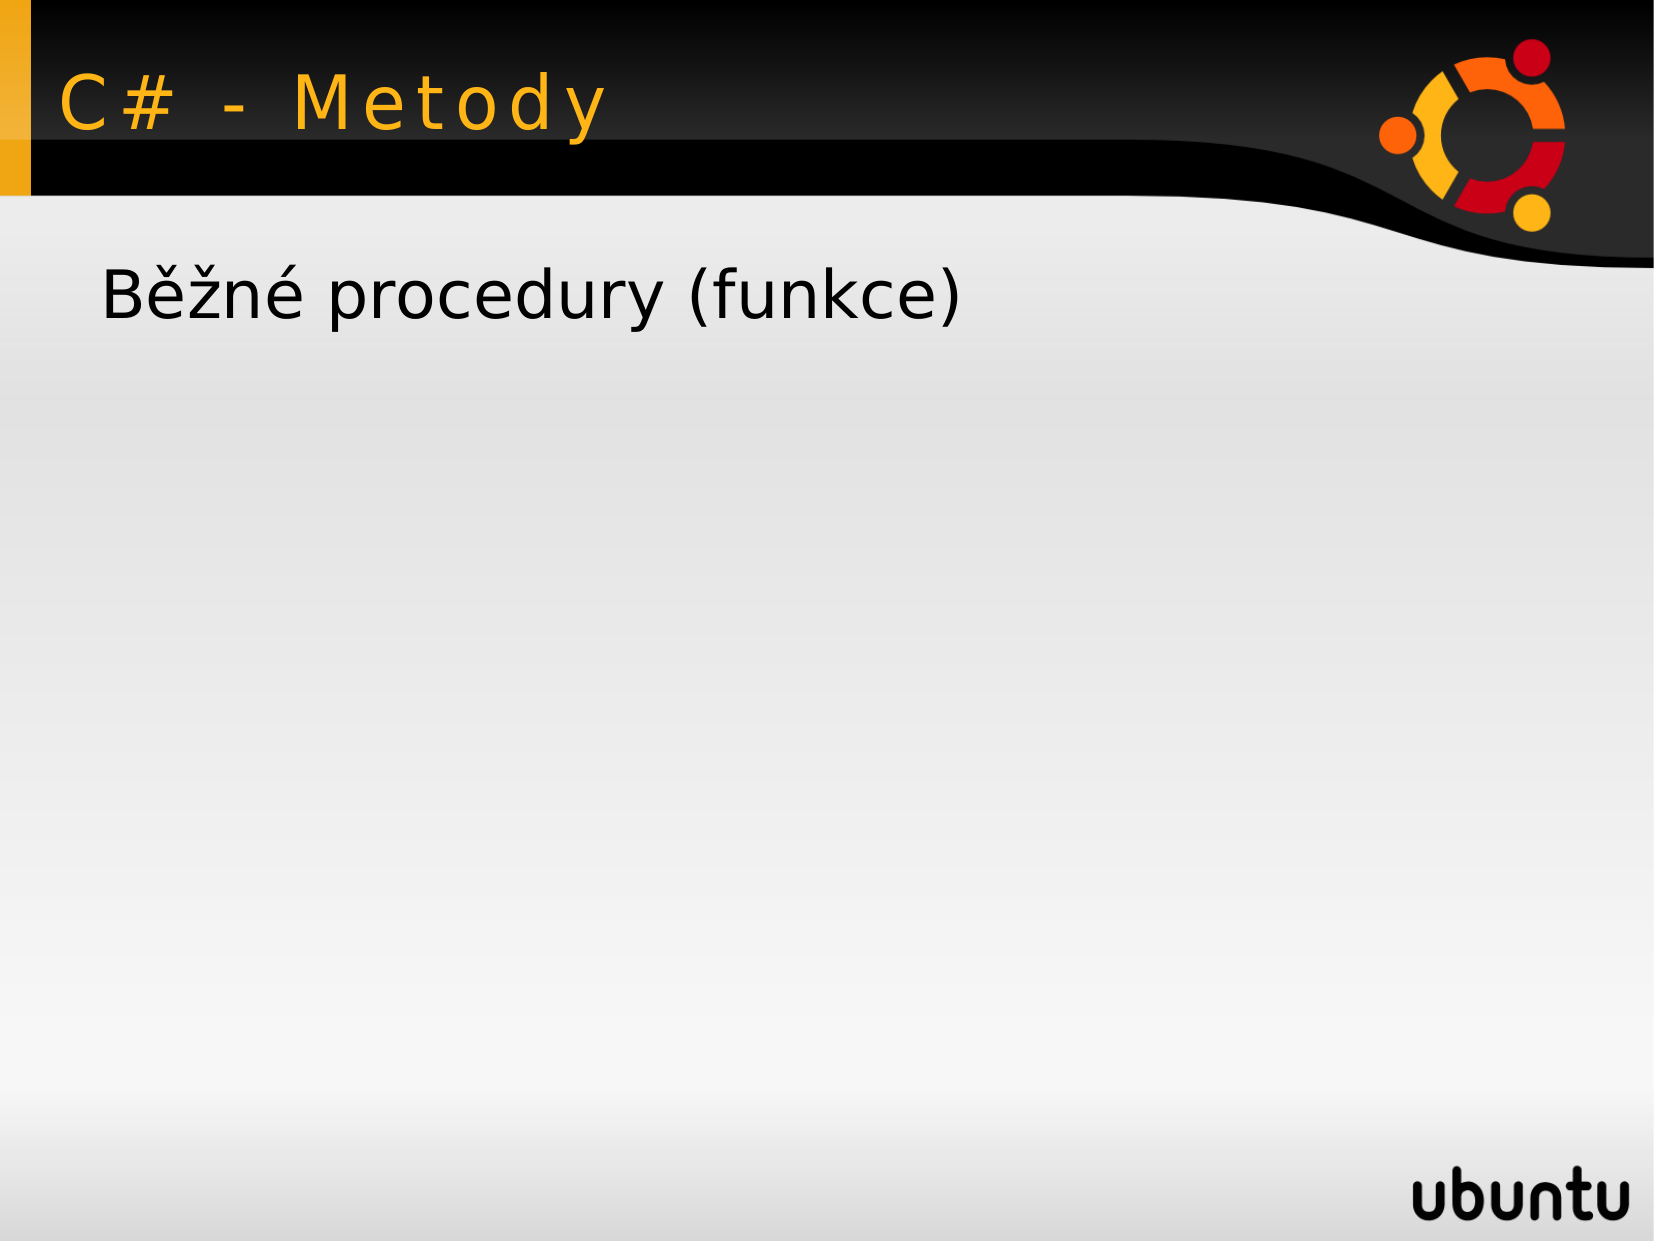

# C# - Metody
Běžné procedury (funkce)